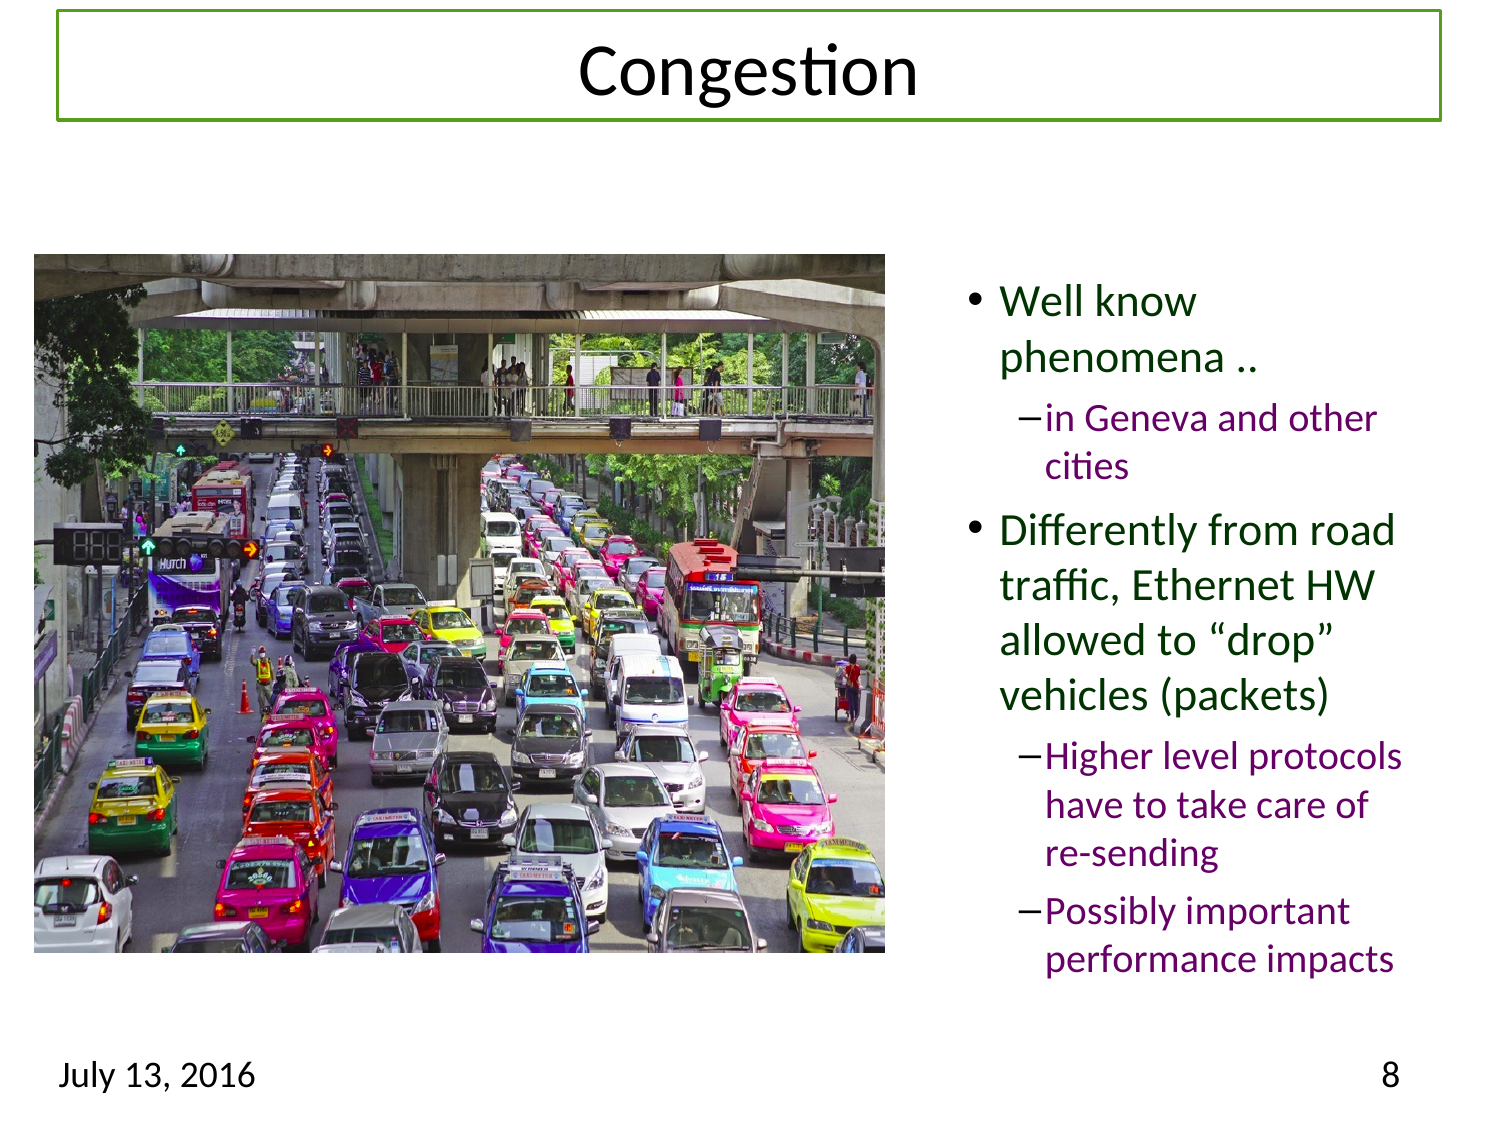

# Congestion
Well know phenomena ..
in Geneva and other cities
Differently from road traffic, Ethernet HW allowed to “drop” vehicles (packets)
Higher level protocols have to take care of re-sending
Possibly important performance impacts
8